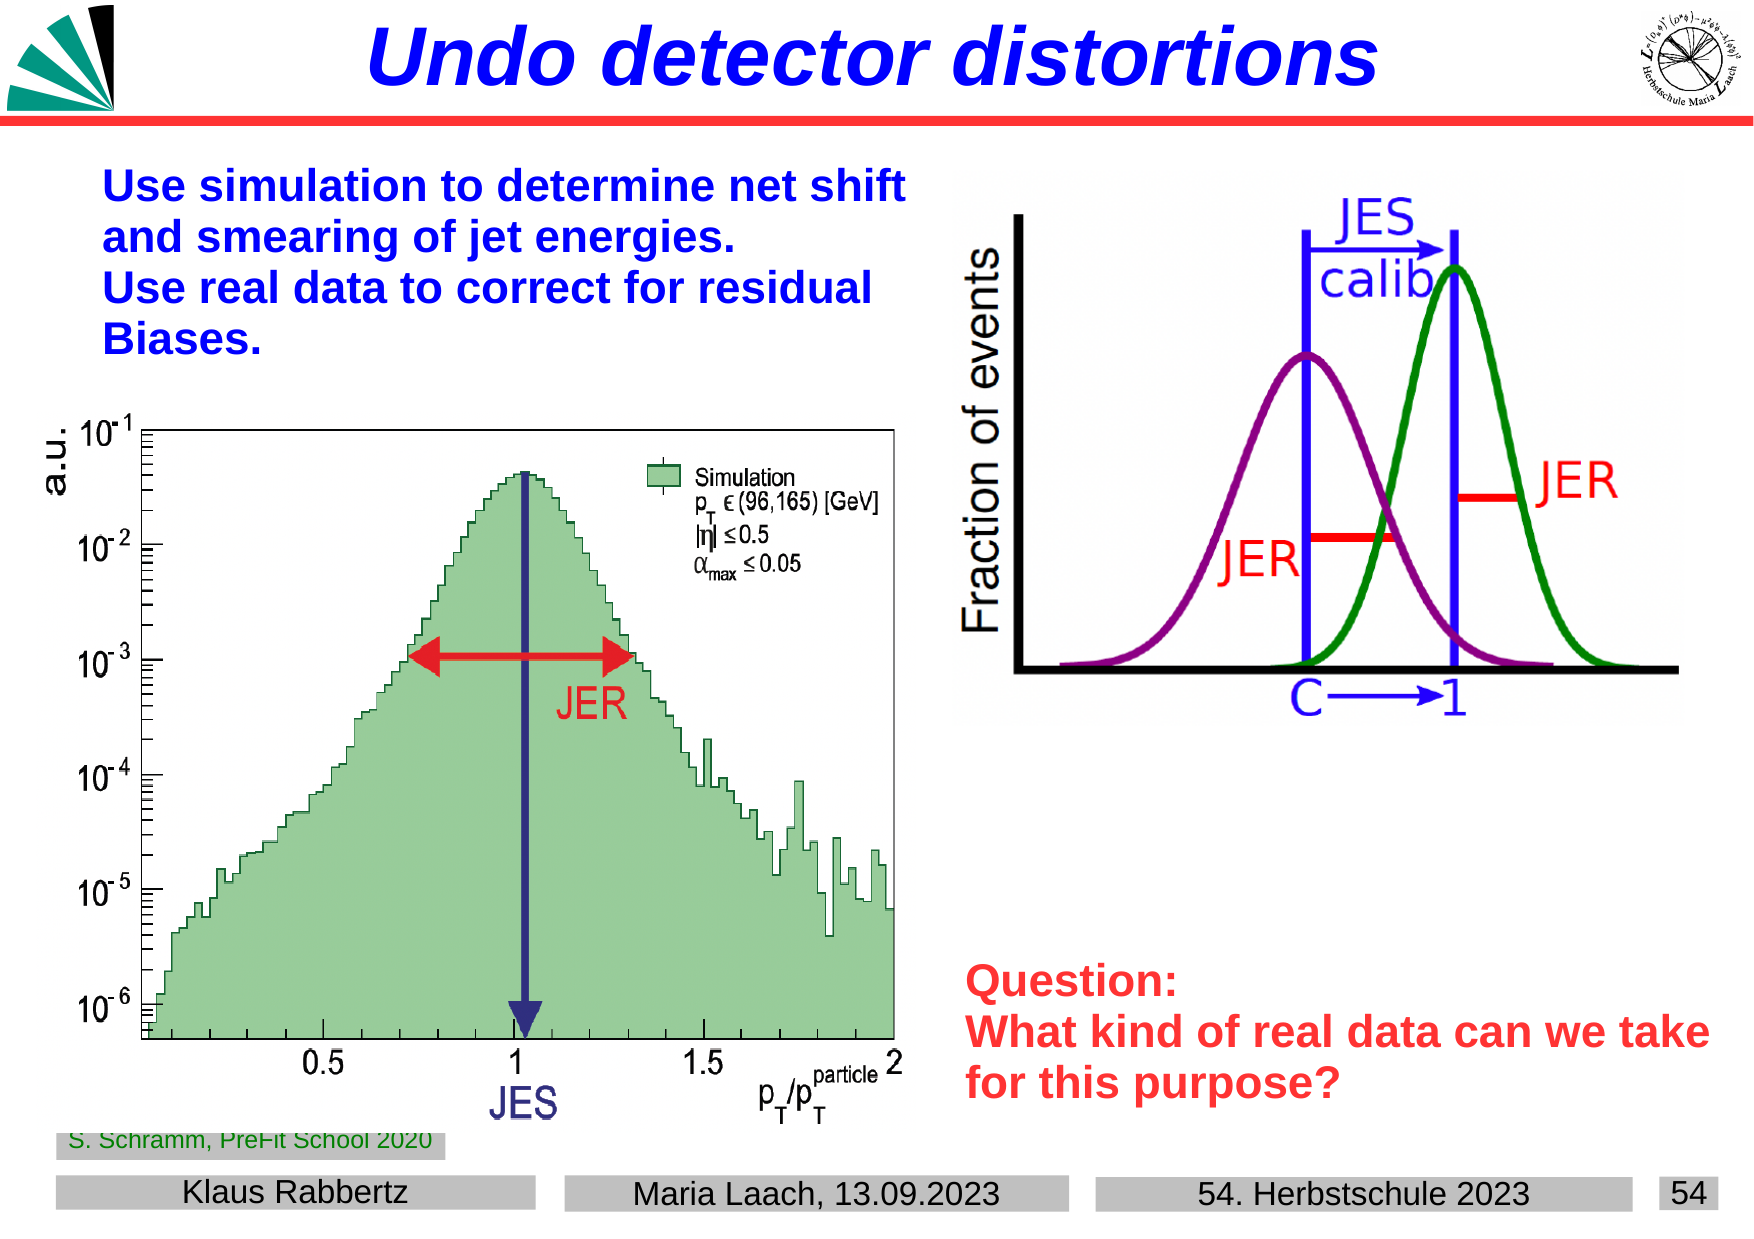

# Undo detector distortions
Use simulation to determine net shift
and smearing of jet energies.
Use real data to correct for residual
Biases.
Question:
What kind of real data can we take
for this purpose?
S. Schramm, PreFit School 2020